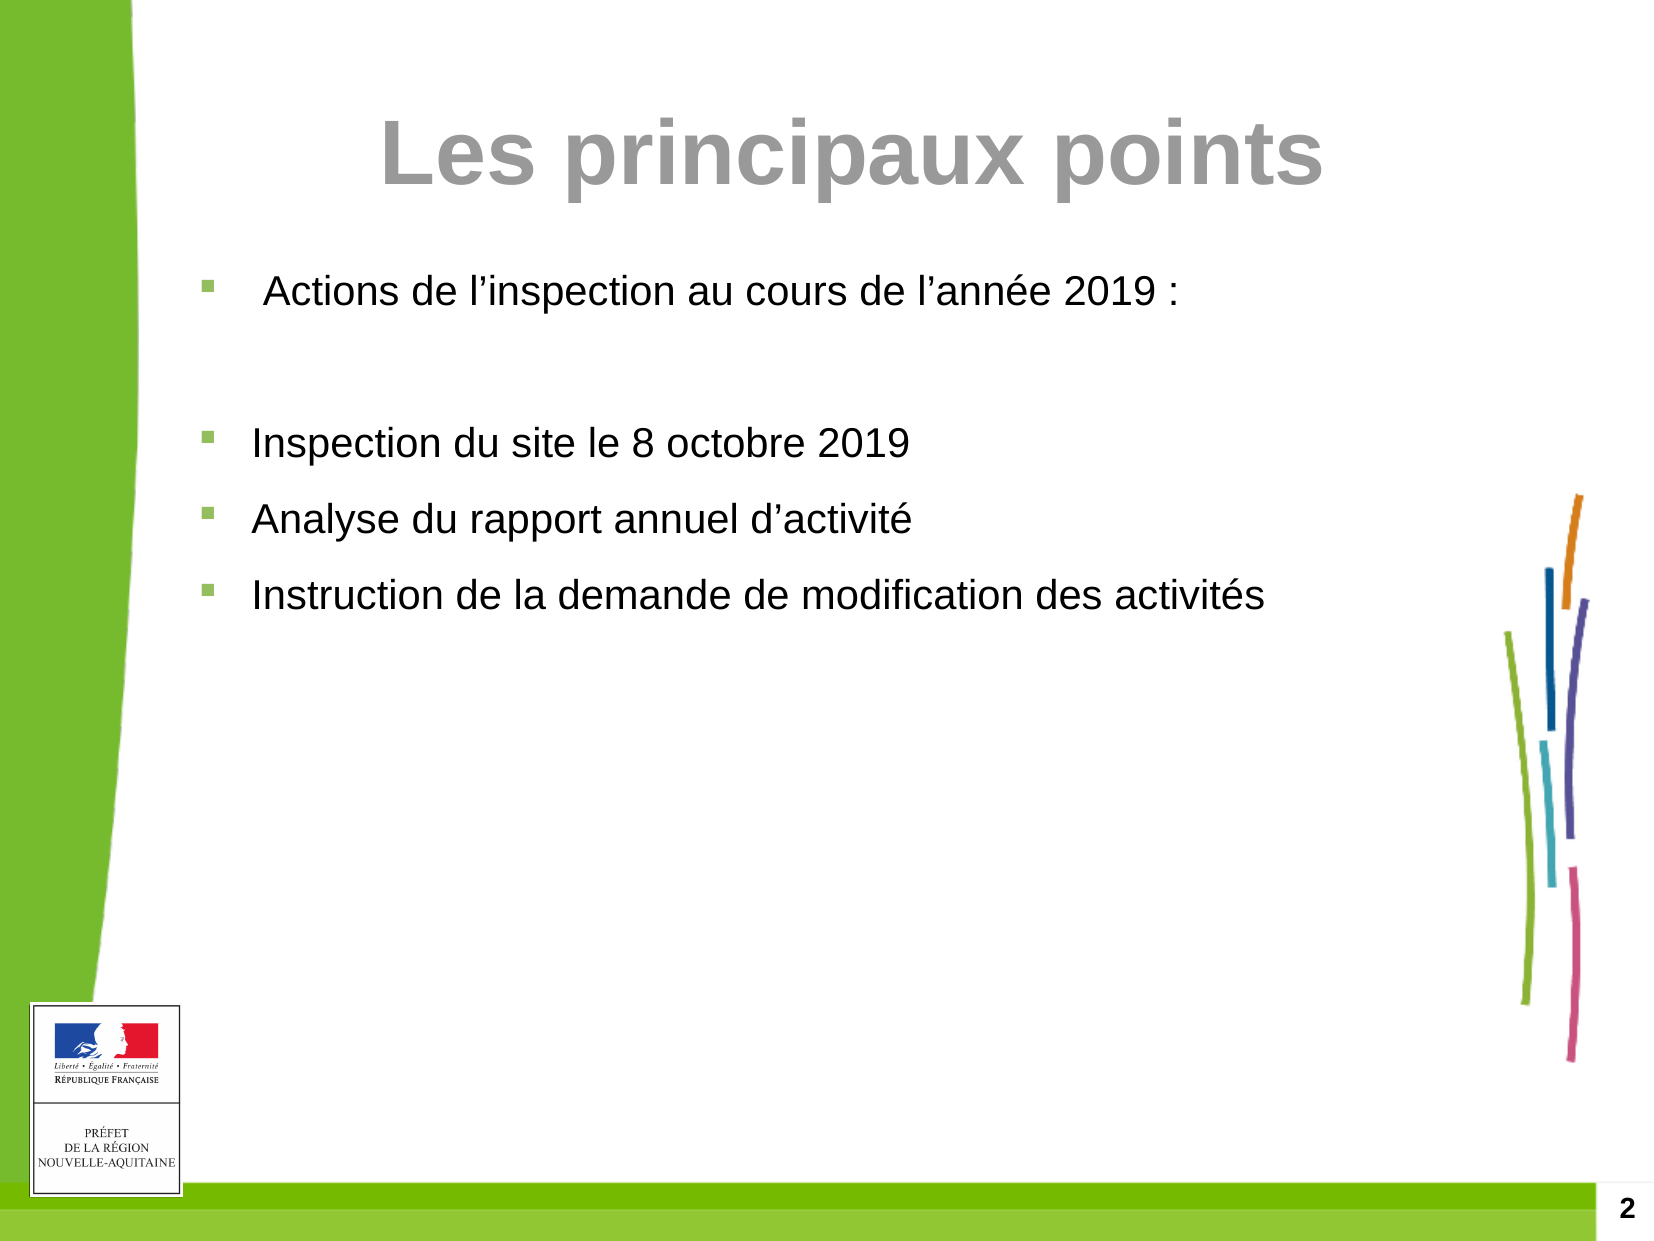

# Les principaux points
 Actions de l’inspection au cours de l’année 2019 :
Inspection du site le 8 octobre 2019
Analyse du rapport annuel d’activité
Instruction de la demande de modification des activités